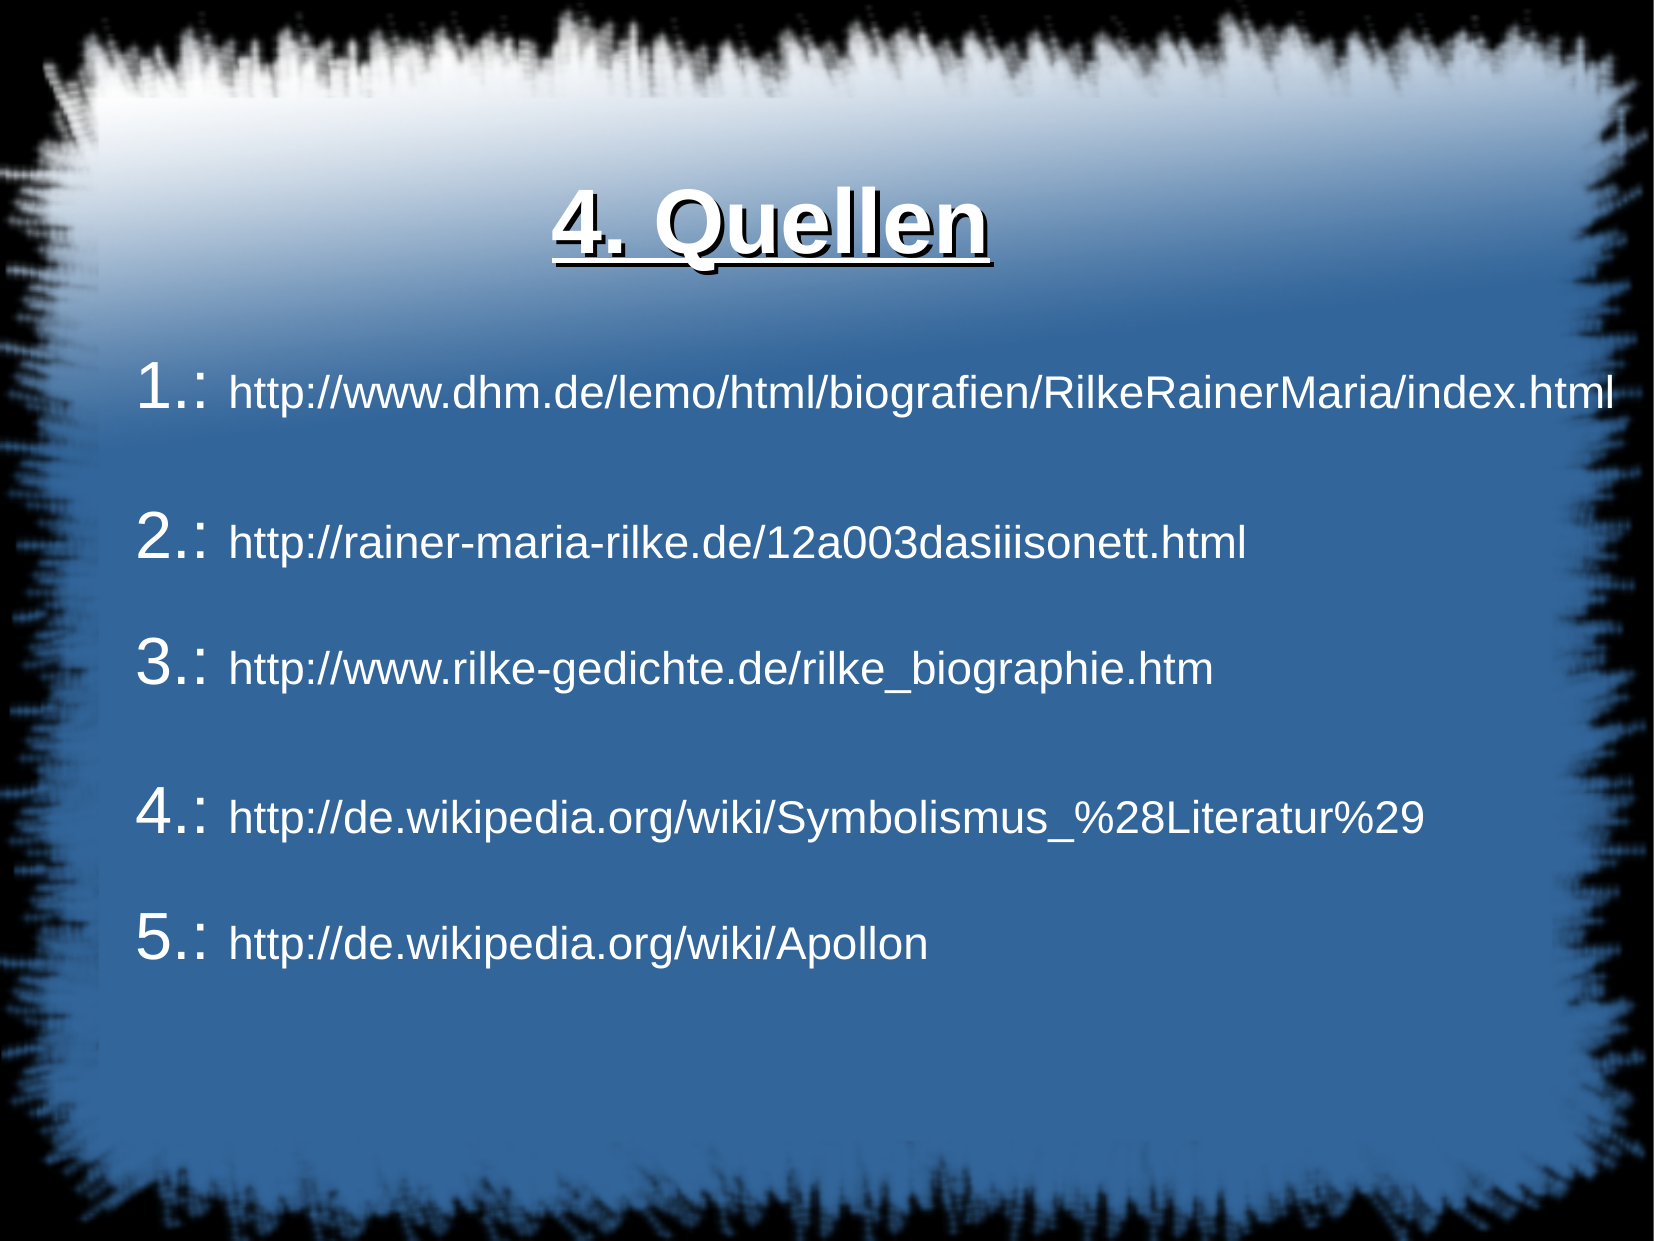

# 4. Quellen
1.: http://www.dhm.de/lemo/html/biografien/RilkeRainerMaria/index.html
2.: http://rainer-maria-rilke.de/12a003dasiiisonett.html
3.: http://www.rilke-gedichte.de/rilke_biographie.htm
4.: http://de.wikipedia.org/wiki/Symbolismus_%28Literatur%29
5.: http://de.wikipedia.org/wiki/Apollon